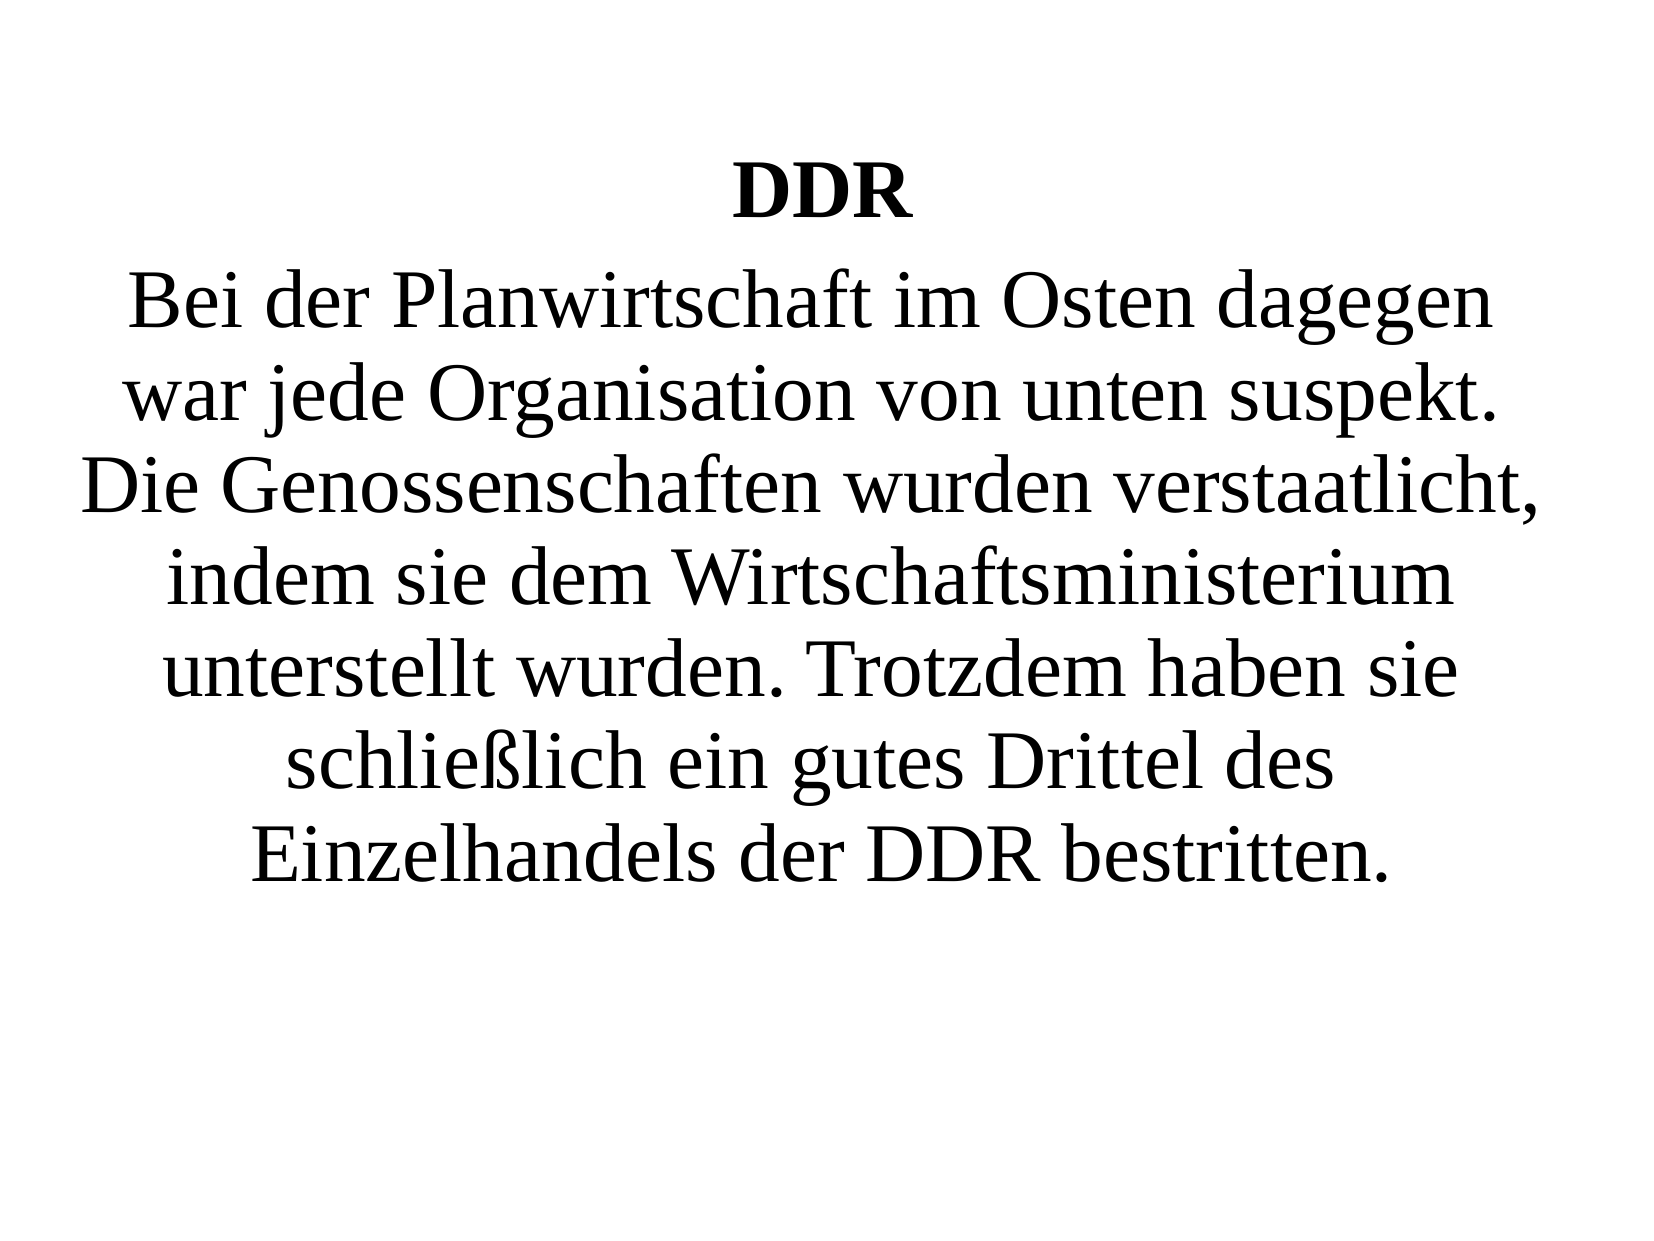

DDR
Bei der Planwirtschaft im Osten dagegen
war jede Organisation von unten suspekt.
Die Genossenschaften wurden verstaatlicht,
indem sie dem Wirtschaftsministerium
unterstellt wurden. Trotzdem haben sie
schließlich ein gutes Drittel des
Einzelhandels der DDR bestritten.